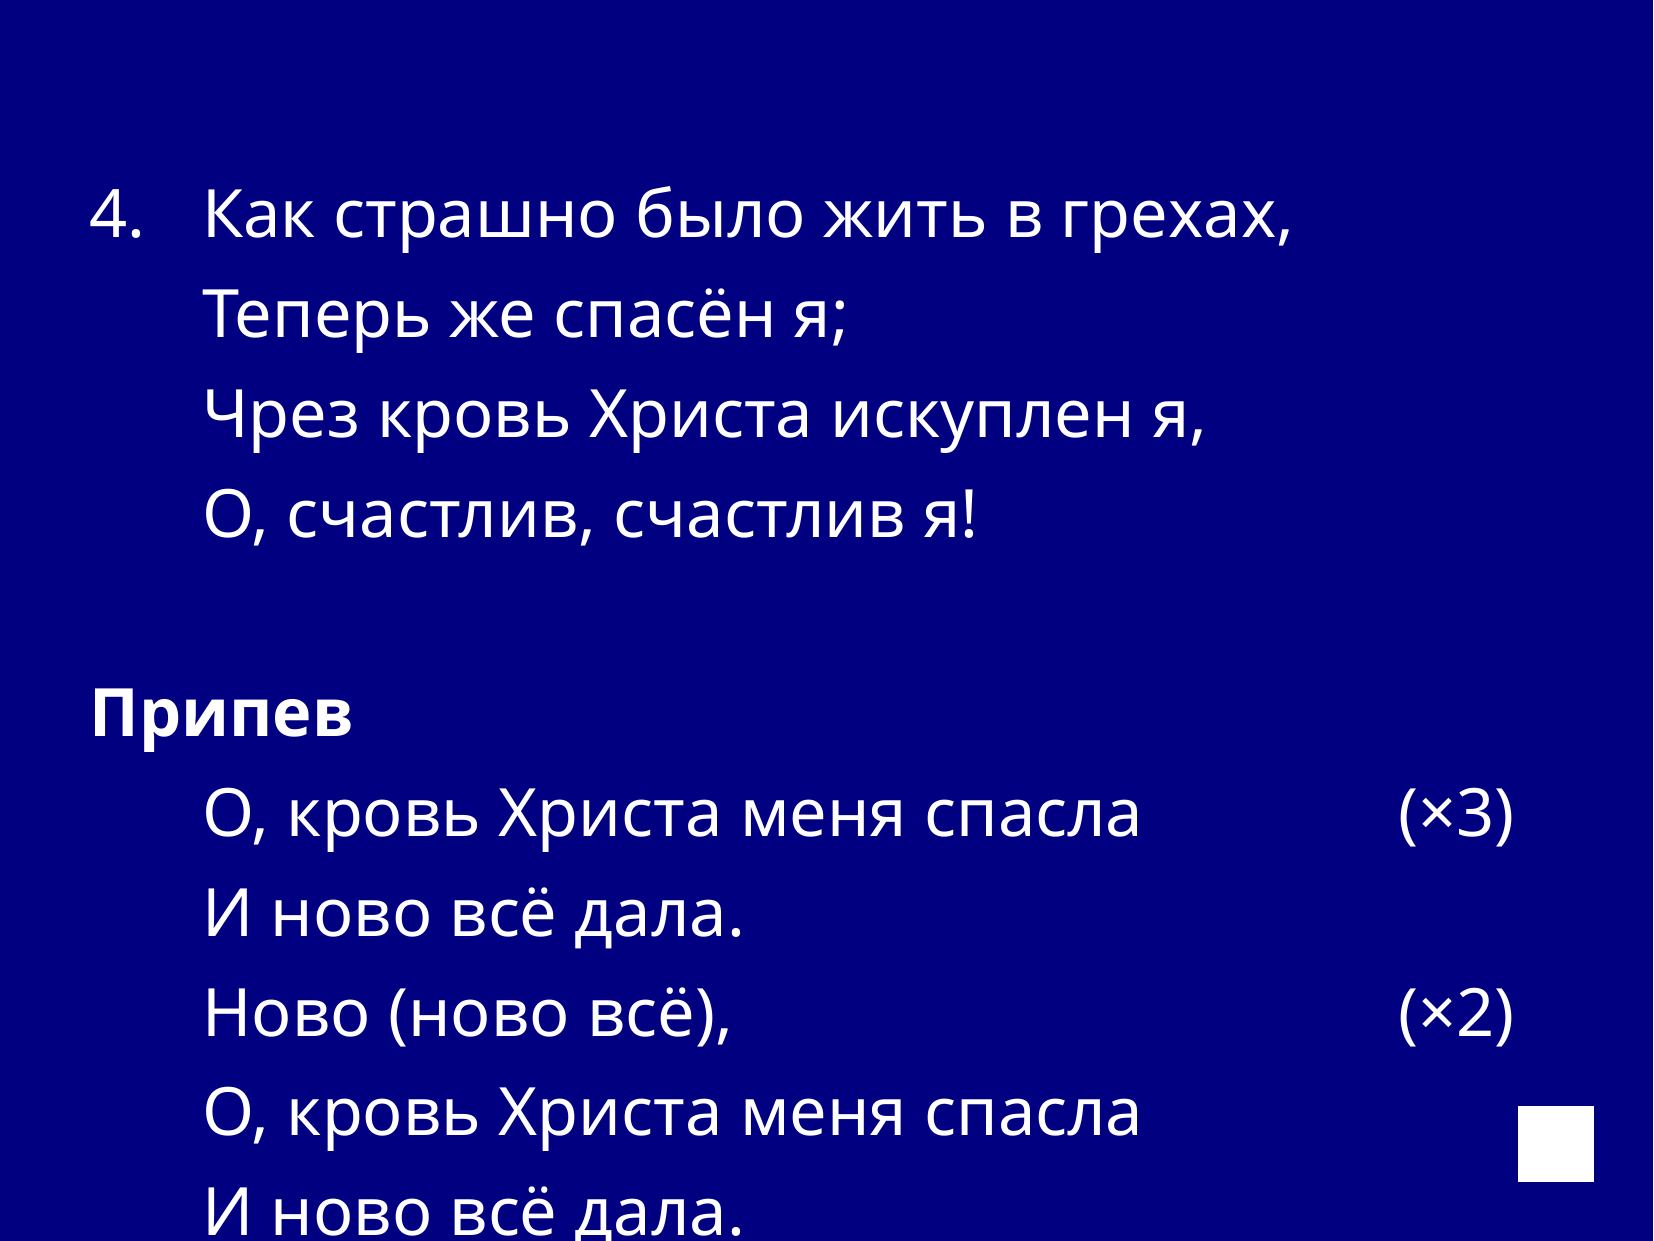

4.	Как страшно было жить в грехах,
	Теперь же спасён я;
	Чрез кровь Христа искуплен я,
	О, счастлив, счастлив я!
Припев
	О, кровь Христа меня спасла	(×3)
	И ново всё дала.
	Ново (ново всё),	(×2)
	О, кровь Христа меня спасла
	И ново всё дала.